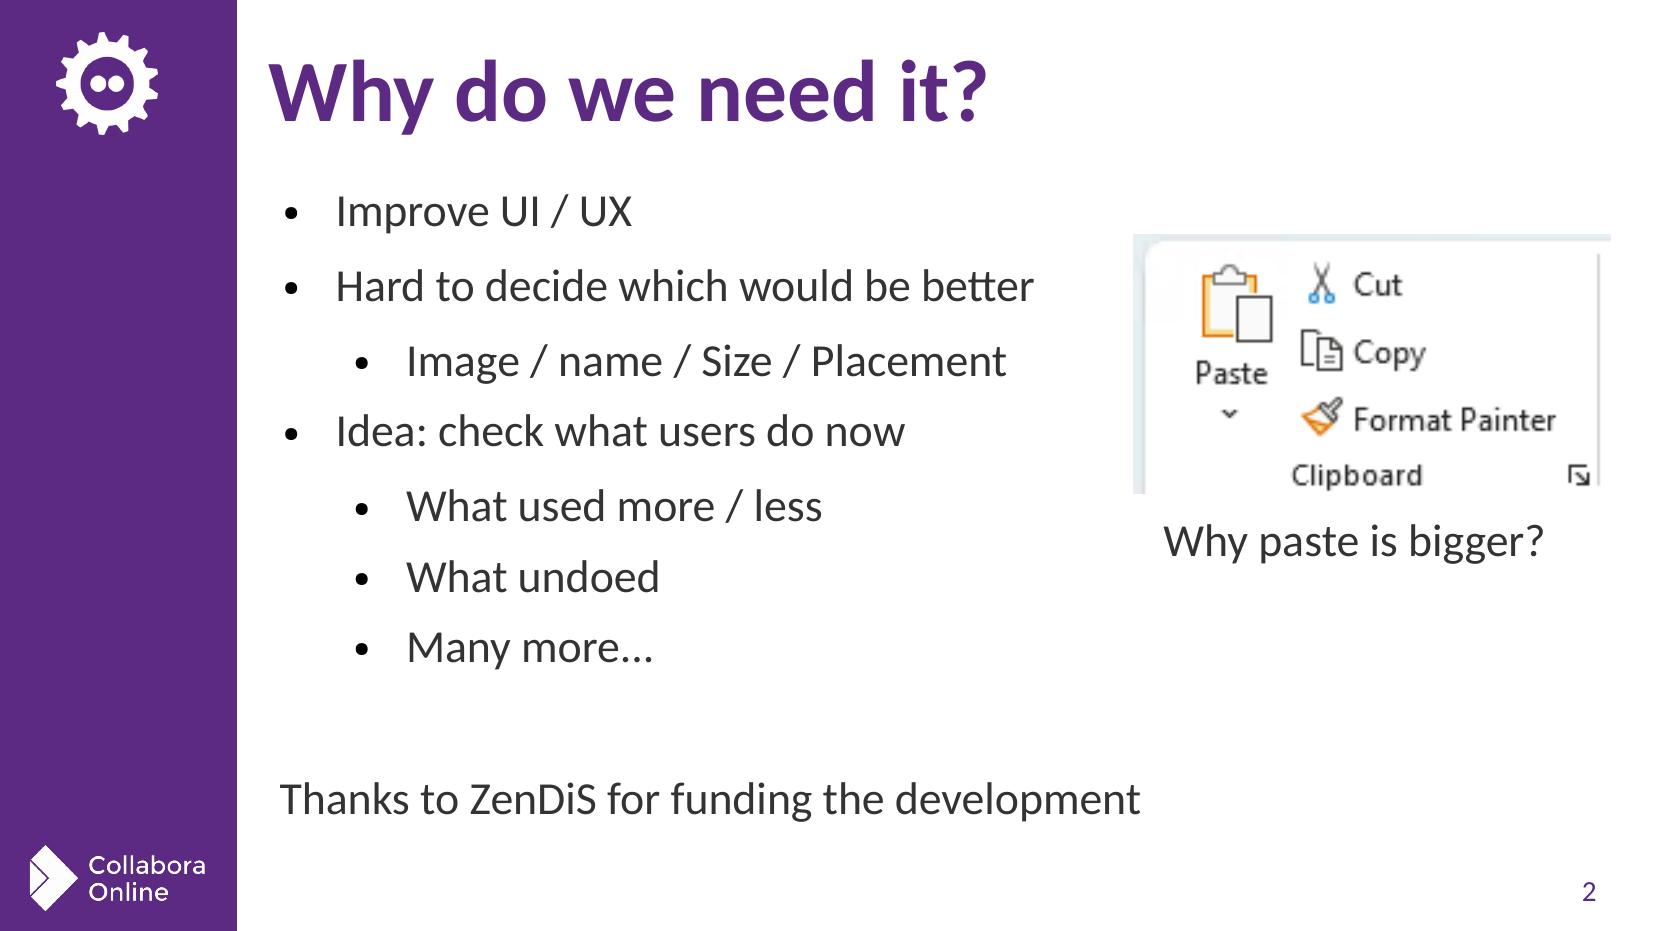

# Why do we need it?
Improve UI / UX
Hard to decide which would be better
Image / name / Size / Placement
Idea: check what users do now
What used more / less
What undoed
Many more...
Why paste is bigger?
Thanks to ZenDiS for funding the development
2